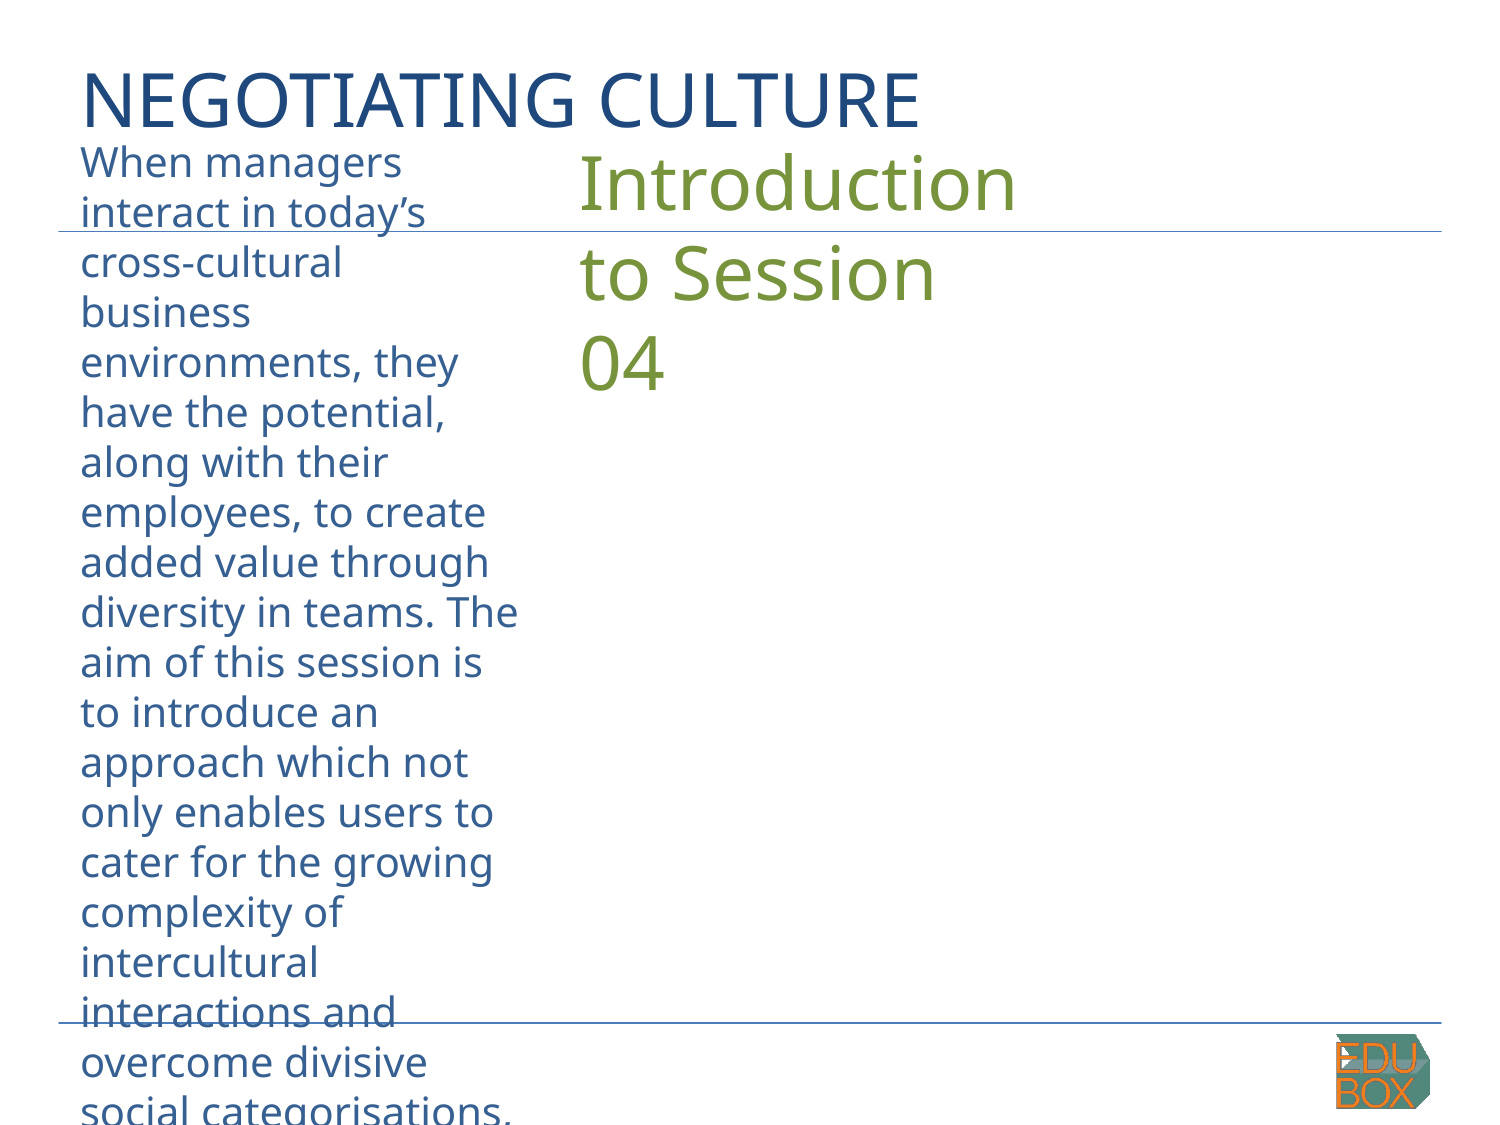

# NEGOTIATING CULTURE
When managers interact in today’s cross-cultural business environments, they have the potential, along with their employees, to create added value through diversity in teams. The aim of this session is to introduce an approach which not only enables users to cater for the growing complexity of intercultural interactions and overcome divisive social categorisations, but also enables them to assess the potentials and create synergies from working in a diverse team.
Introduction to Session 04